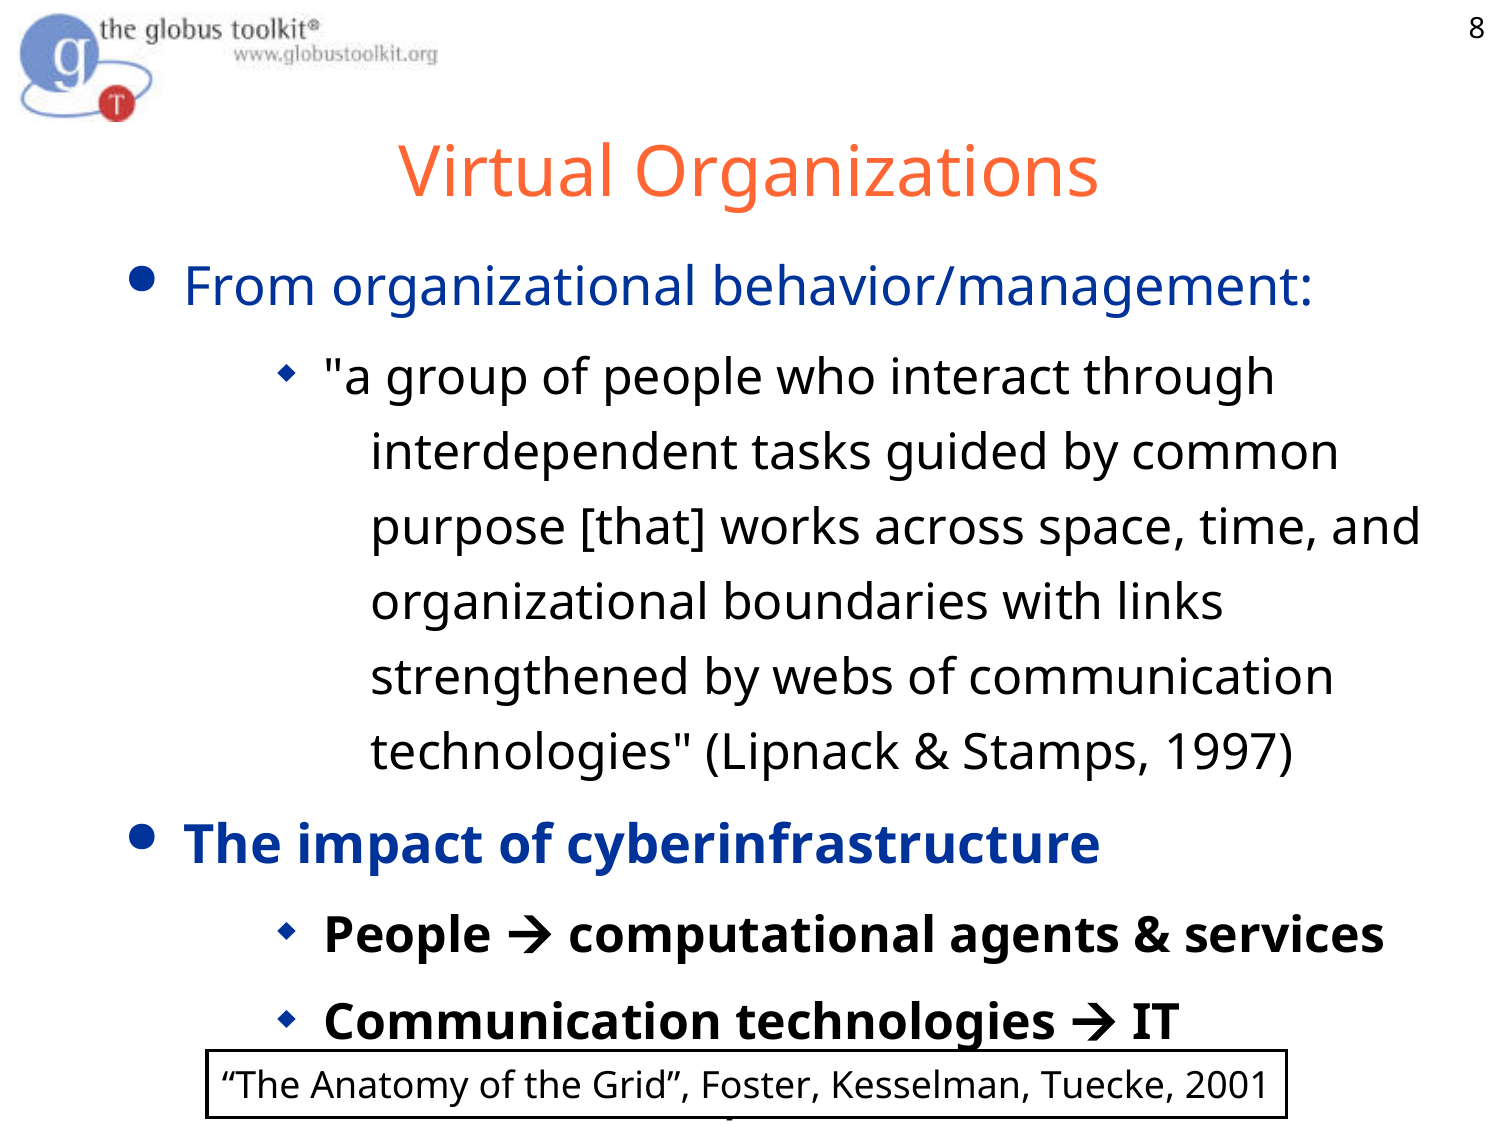

8
# Virtual Organizations
From organizational behavior/management:
"a group of people who interact through interdependent tasks guided by common purpose [that] works across space, time, and organizational boundaries with links strengthened by webs of communication technologies" (Lipnack & Stamps, 1997)
The impact of cyberinfrastructure
People  computational agents & services
Communication technologies  IT infrastructure, i.e. Grid
“The Anatomy of the Grid”, Foster, Kesselman, Tuecke, 2001